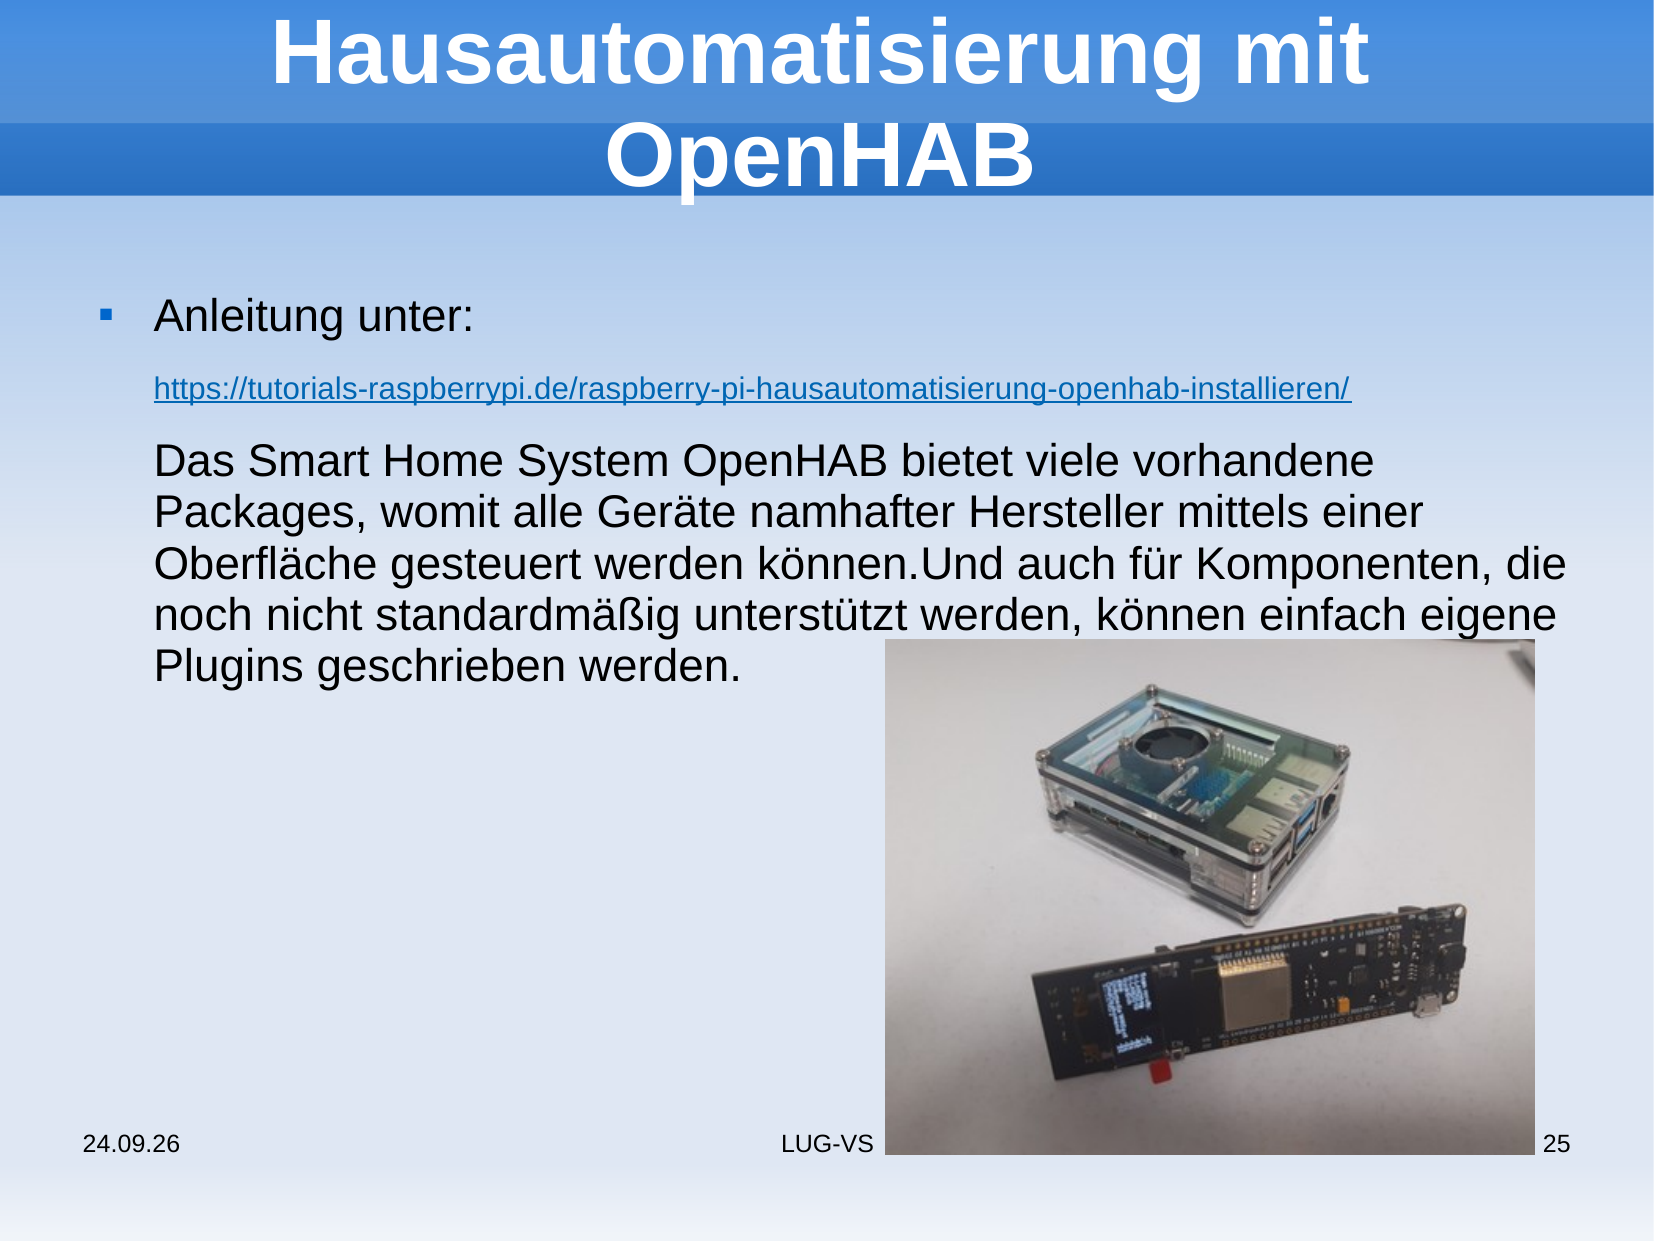

# Hausautomatisierung mit OpenHAB
Anleitung unter:
https://tutorials-raspberrypi.de/raspberry-pi-hausautomatisierung-openhab-installieren/
Das Smart Home System OpenHAB bietet viele vorhandene Packages, womit alle Geräte namhafter Hersteller mittels einer Oberfläche gesteuert werden können.Und auch für Komponenten, die noch nicht standardmäßig unterstützt werden, können einfach eigene Plugins geschrieben werden.
LUG-VS
25